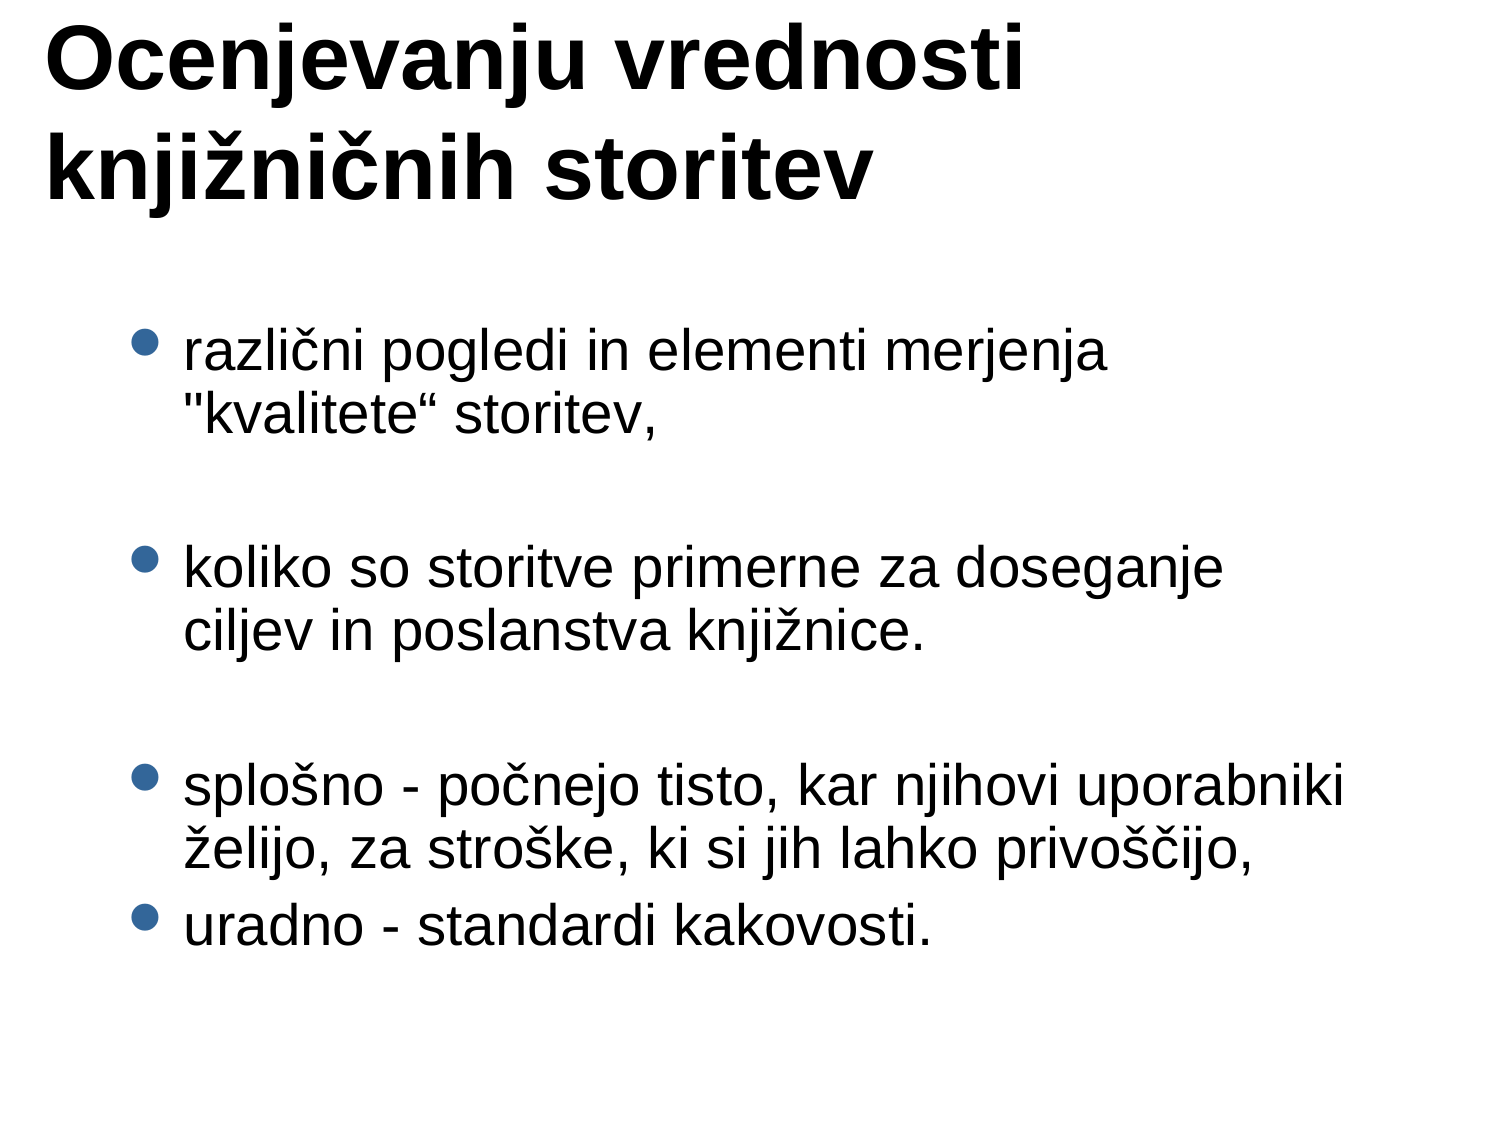

# Ocenjevanju vrednosti knjižničnih storitev
različni pogledi in elementi merjenja "kvalitete“ storitev,
koliko so storitve primerne za doseganje ciljev in poslanstva knjižnice.
splošno - počnejo tisto, kar njihovi uporabniki želijo, za stroške, ki si jih lahko privoščijo,
uradno - standardi kakovosti.
Primoz Juznic, BINK, FF, Univerza v Ljubljani